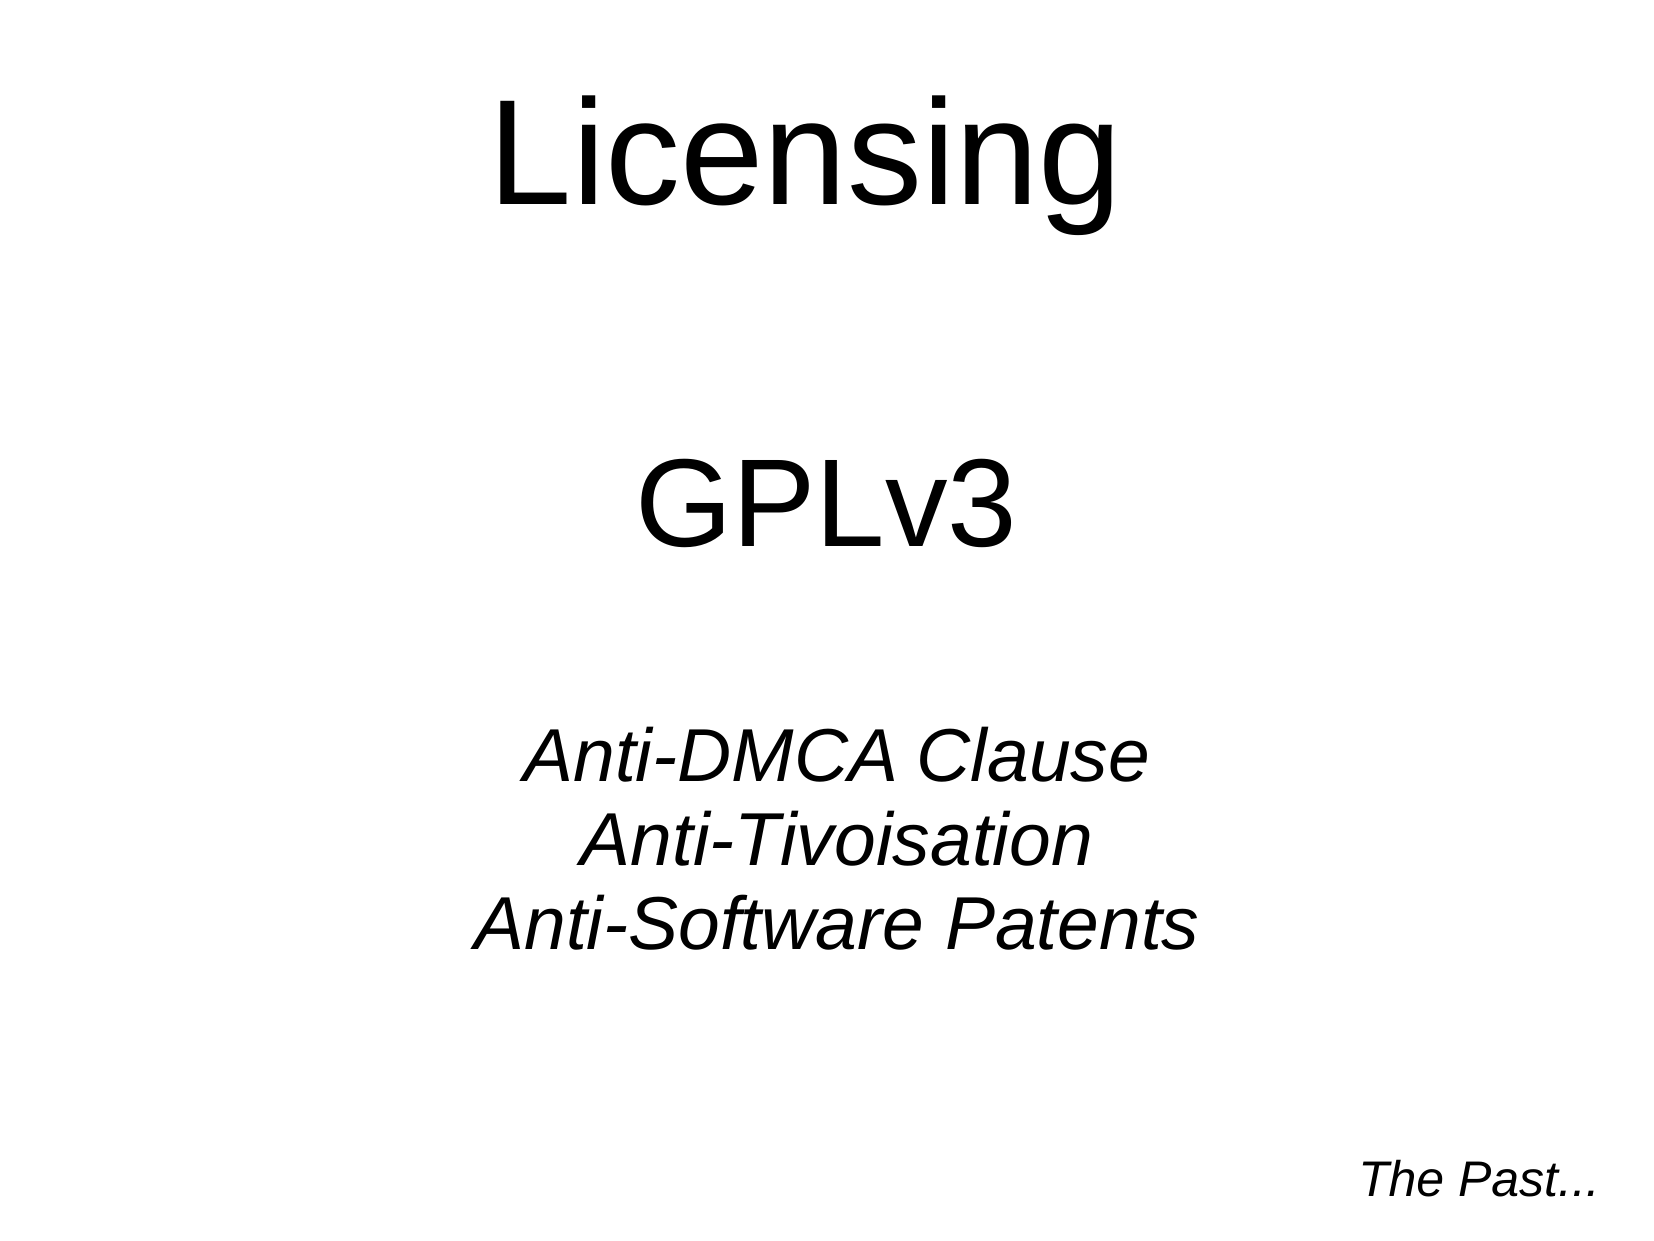

# Licensing
GPLv3
 Anti-DMCA Clause
 Anti-Tivoisation
 Anti-Software Patents
The Past...